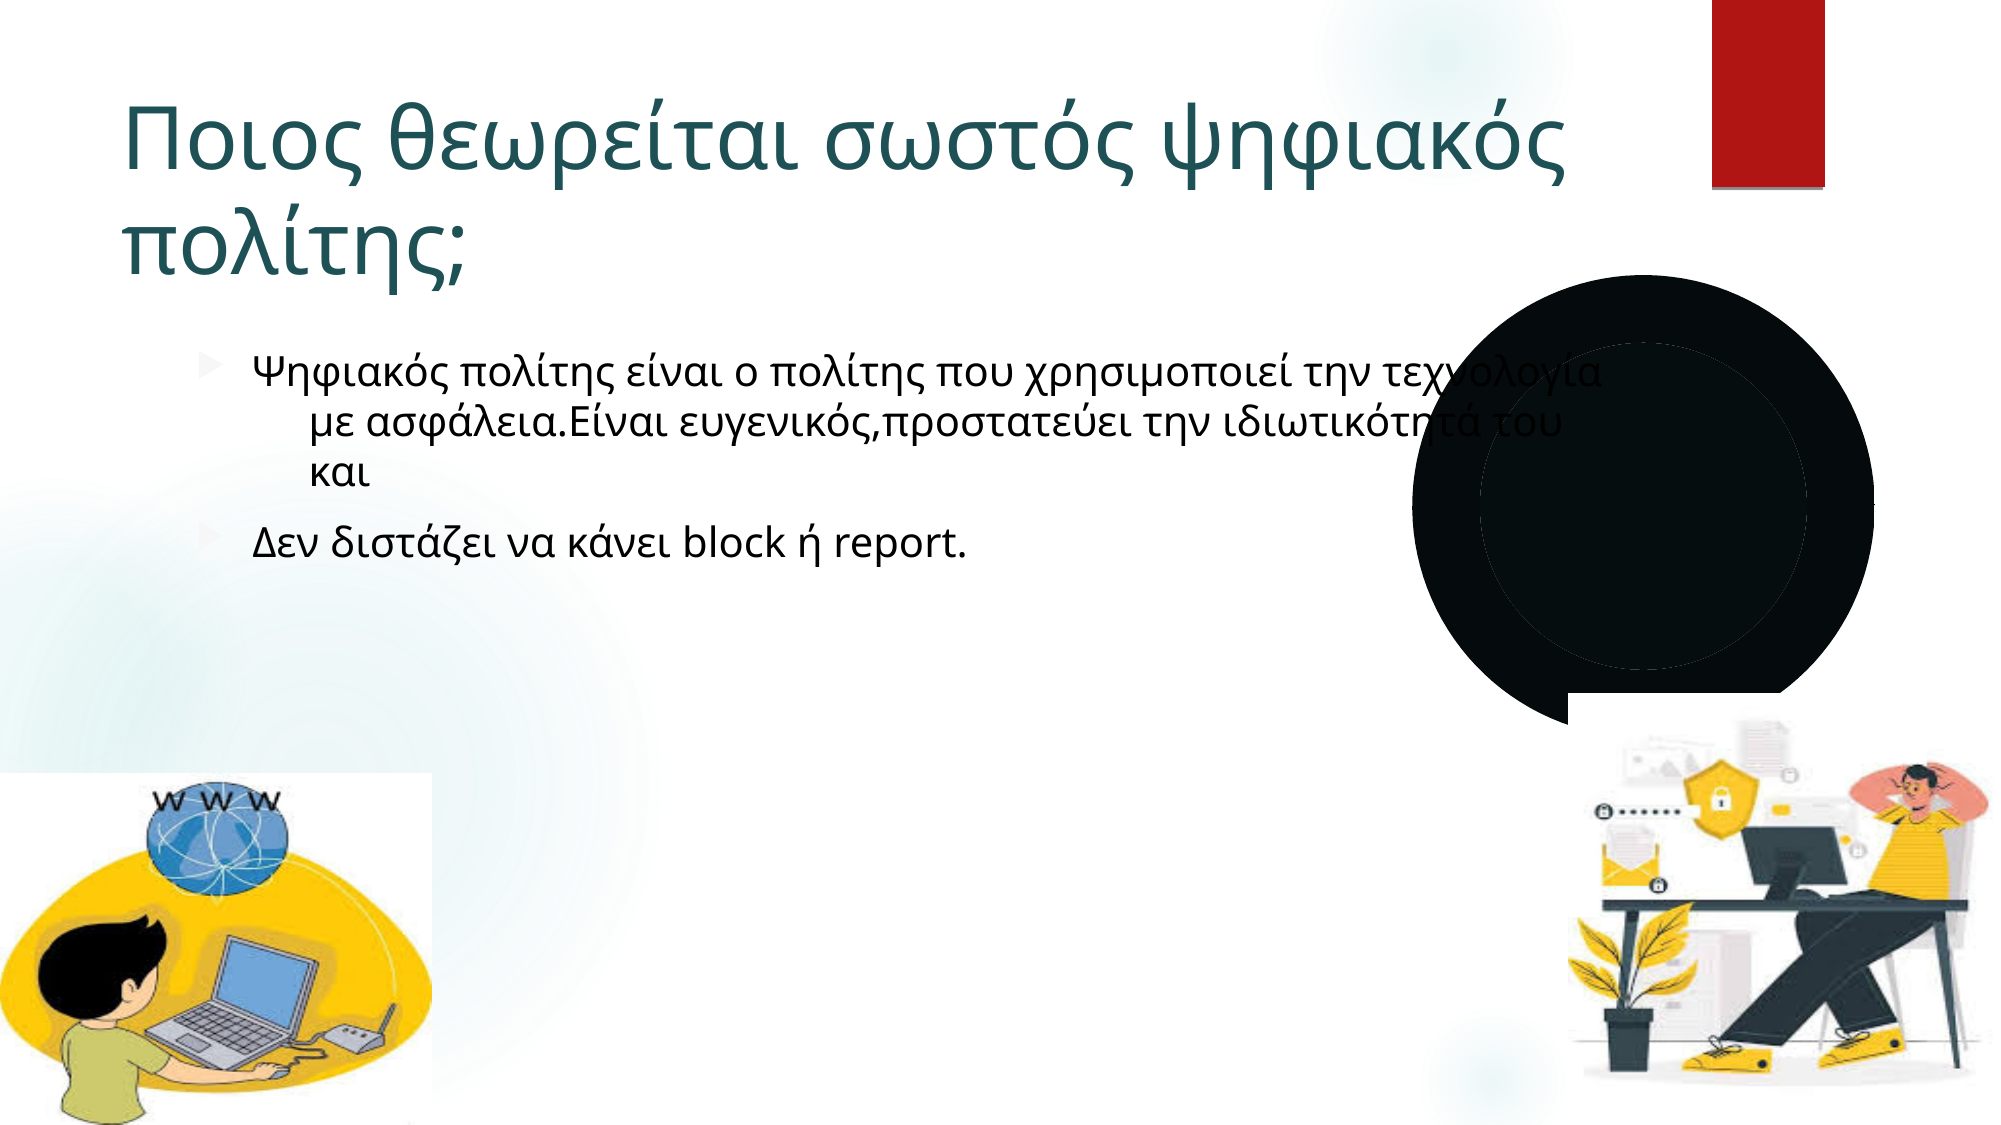

# Ποιος θεωρείται σωστός ψηφιακός πολίτης;
Ψηφιακός πολίτης είναι ο πολίτης που χρησιμοποιεί την τεχνολογία με ασφάλεια.Είναι ευγενικός,προστατεύει την ιδιωτικότητά του και
Δεν διστάζει να κάνει block ή report.